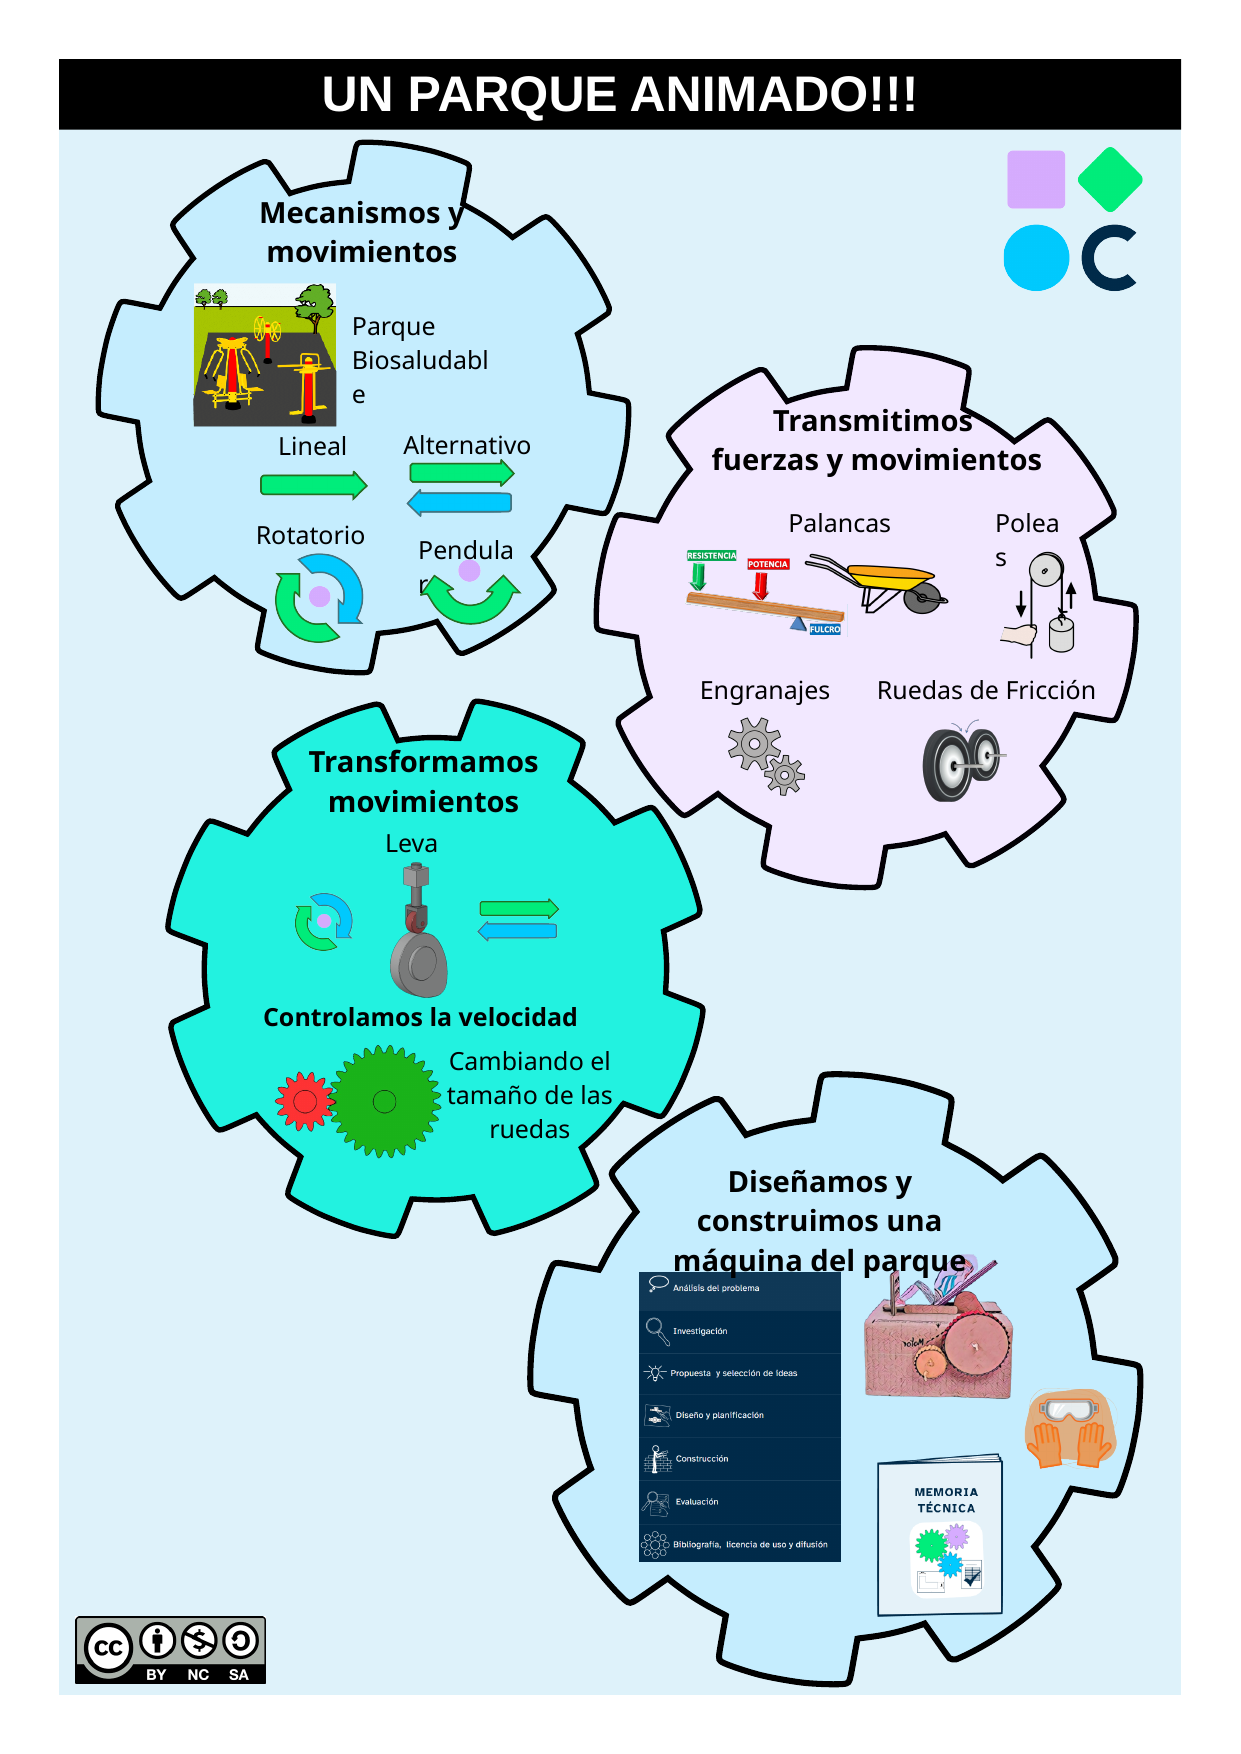

UN PARQUE ANIMADO!!!
Mecanismos y movimientos
Parque Biosaludable
Alternativo
Lineal
Rotatorio
Pendular
Transmitimos
fuerzas y movimientos
Palancas
Poleas
Engranajes
Ruedas de Fricción
Transformamos movimientos
Leva
Controlamos la velocidad
Cambiando el tamaño de las ruedas
Diseñamos y construimos una máquina del parque